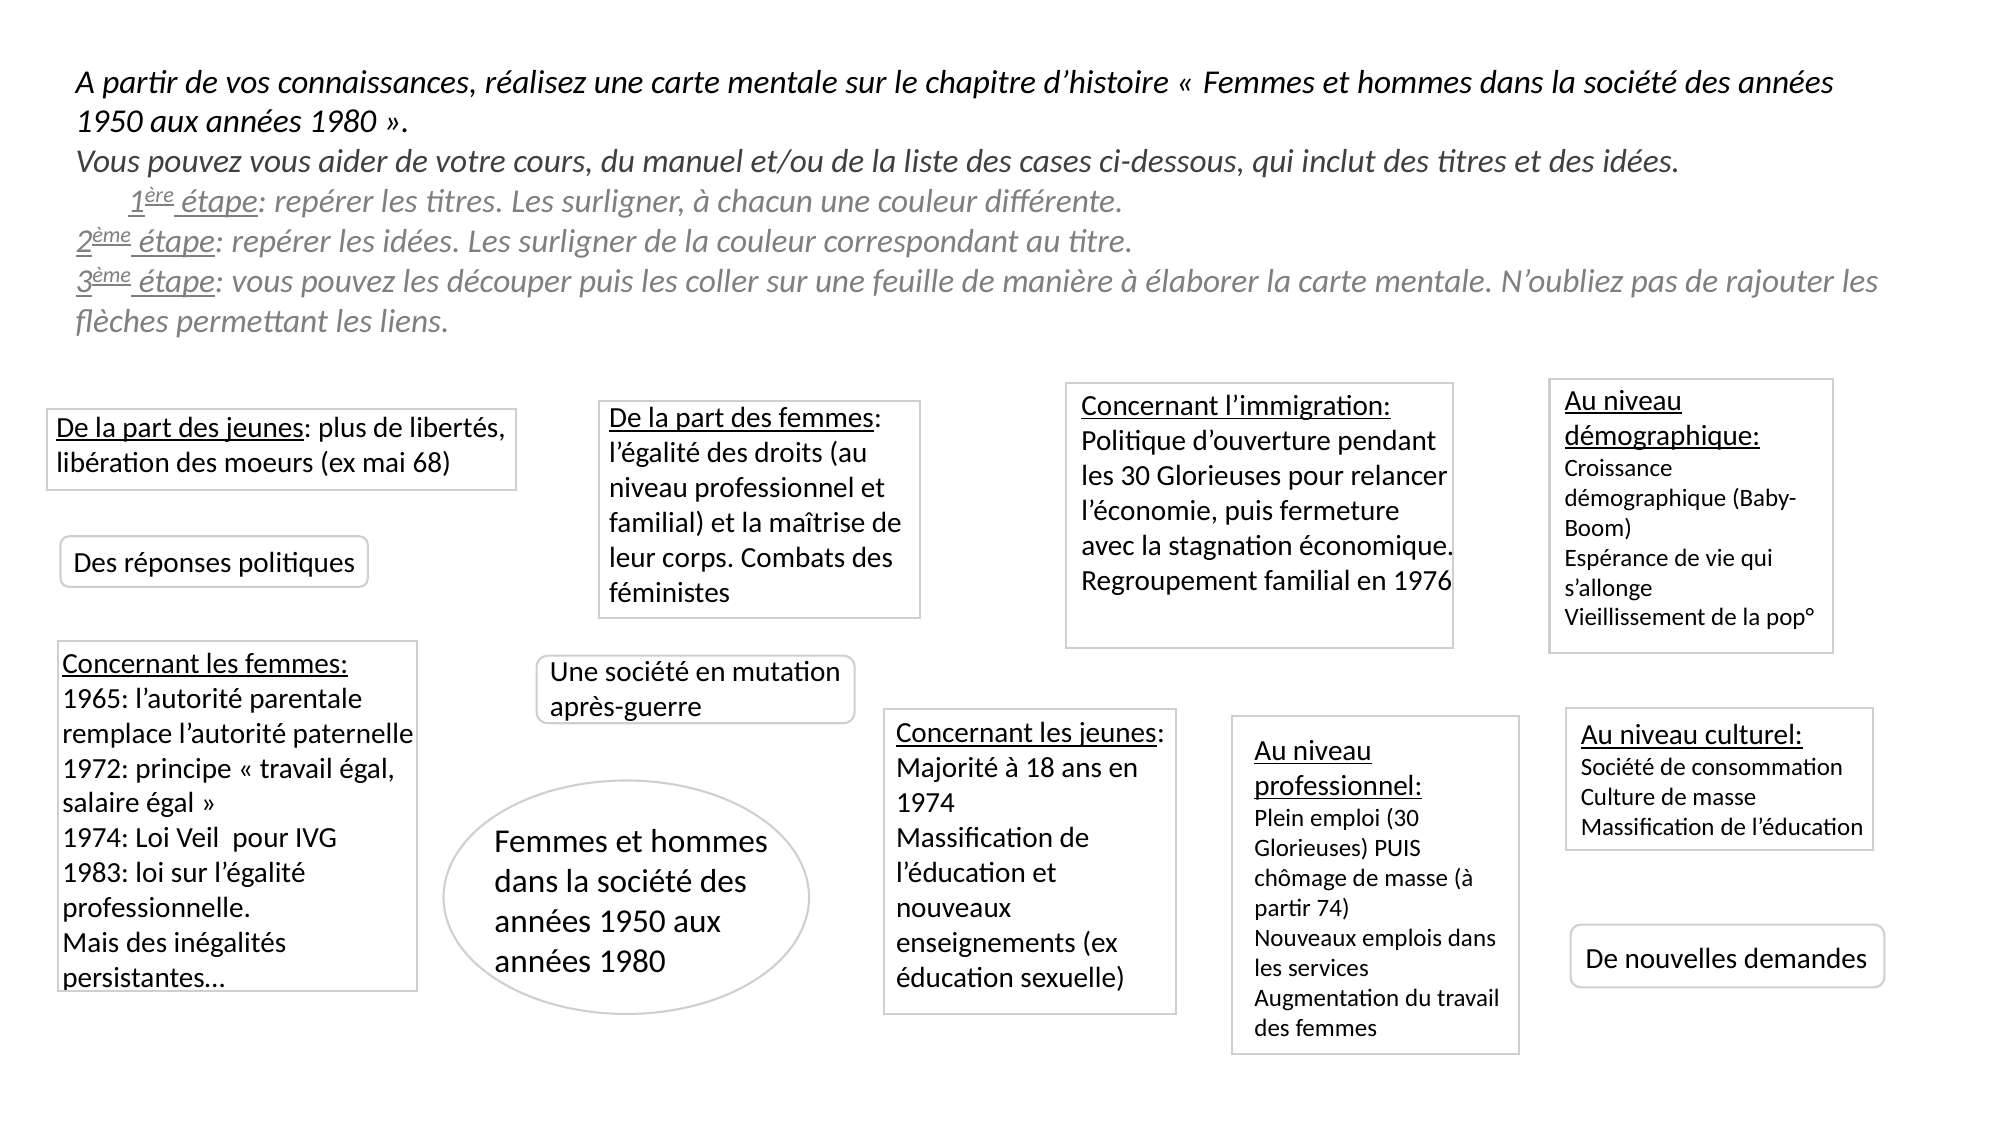

A partir de vos connaissances, réalisez une carte mentale sur le chapitre d’histoire « Femmes et hommes dans la société des années 1950 aux années 1980 ».
Vous pouvez vous aider de votre cours, du manuel et/ou de la liste des cases ci-dessous, qui inclut des titres et des idées. 1ère étape: repérer les titres. Les surligner, à chacun une couleur différente.
2ème étape: repérer les idées. Les surligner de la couleur correspondant au titre.
3ème étape: vous pouvez les découper puis les coller sur une feuille de manière à élaborer la carte mentale. N’oubliez pas de rajouter les flèches permettant les liens.
Au niveau démographique:
Croissance démographique (Baby-Boom)
Espérance de vie qui s’allonge
Vieillissement de la pop°
Concernant l’immigration:
Politique d’ouverture pendant les 30 Glorieuses pour relancer l’économie, puis fermeture avec la stagnation économique. Regroupement familial en 1976
De la part des femmes: l’égalité des droits (au niveau professionnel et familial) et la maîtrise de leur corps. Combats des féministes
De la part des jeunes: plus de libertés, libération des moeurs (ex mai 68)
Des réponses politiques
Concernant les femmes:
1965: l’autorité parentale remplace l’autorité paternelle
1972: principe « travail égal, salaire égal »
1974: Loi Veil pour IVG
1983: loi sur l’égalité professionnelle.
Mais des inégalités persistantes…
Une société en mutation après-guerre
Concernant les jeunes:
Majorité à 18 ans en 1974
Massification de l’éducation et nouveaux enseignements (ex éducation sexuelle)
Au niveau culturel:
Société de consommation
Culture de masse
Massification de l’éducation
Au niveau professionnel:
Plein emploi (30 Glorieuses) PUIS chômage de masse (à partir 74)
Nouveaux emplois dans les services
Augmentation du travail des femmes
Femmes et hommes dans la société des années 1950 aux années 1980
De nouvelles demandes